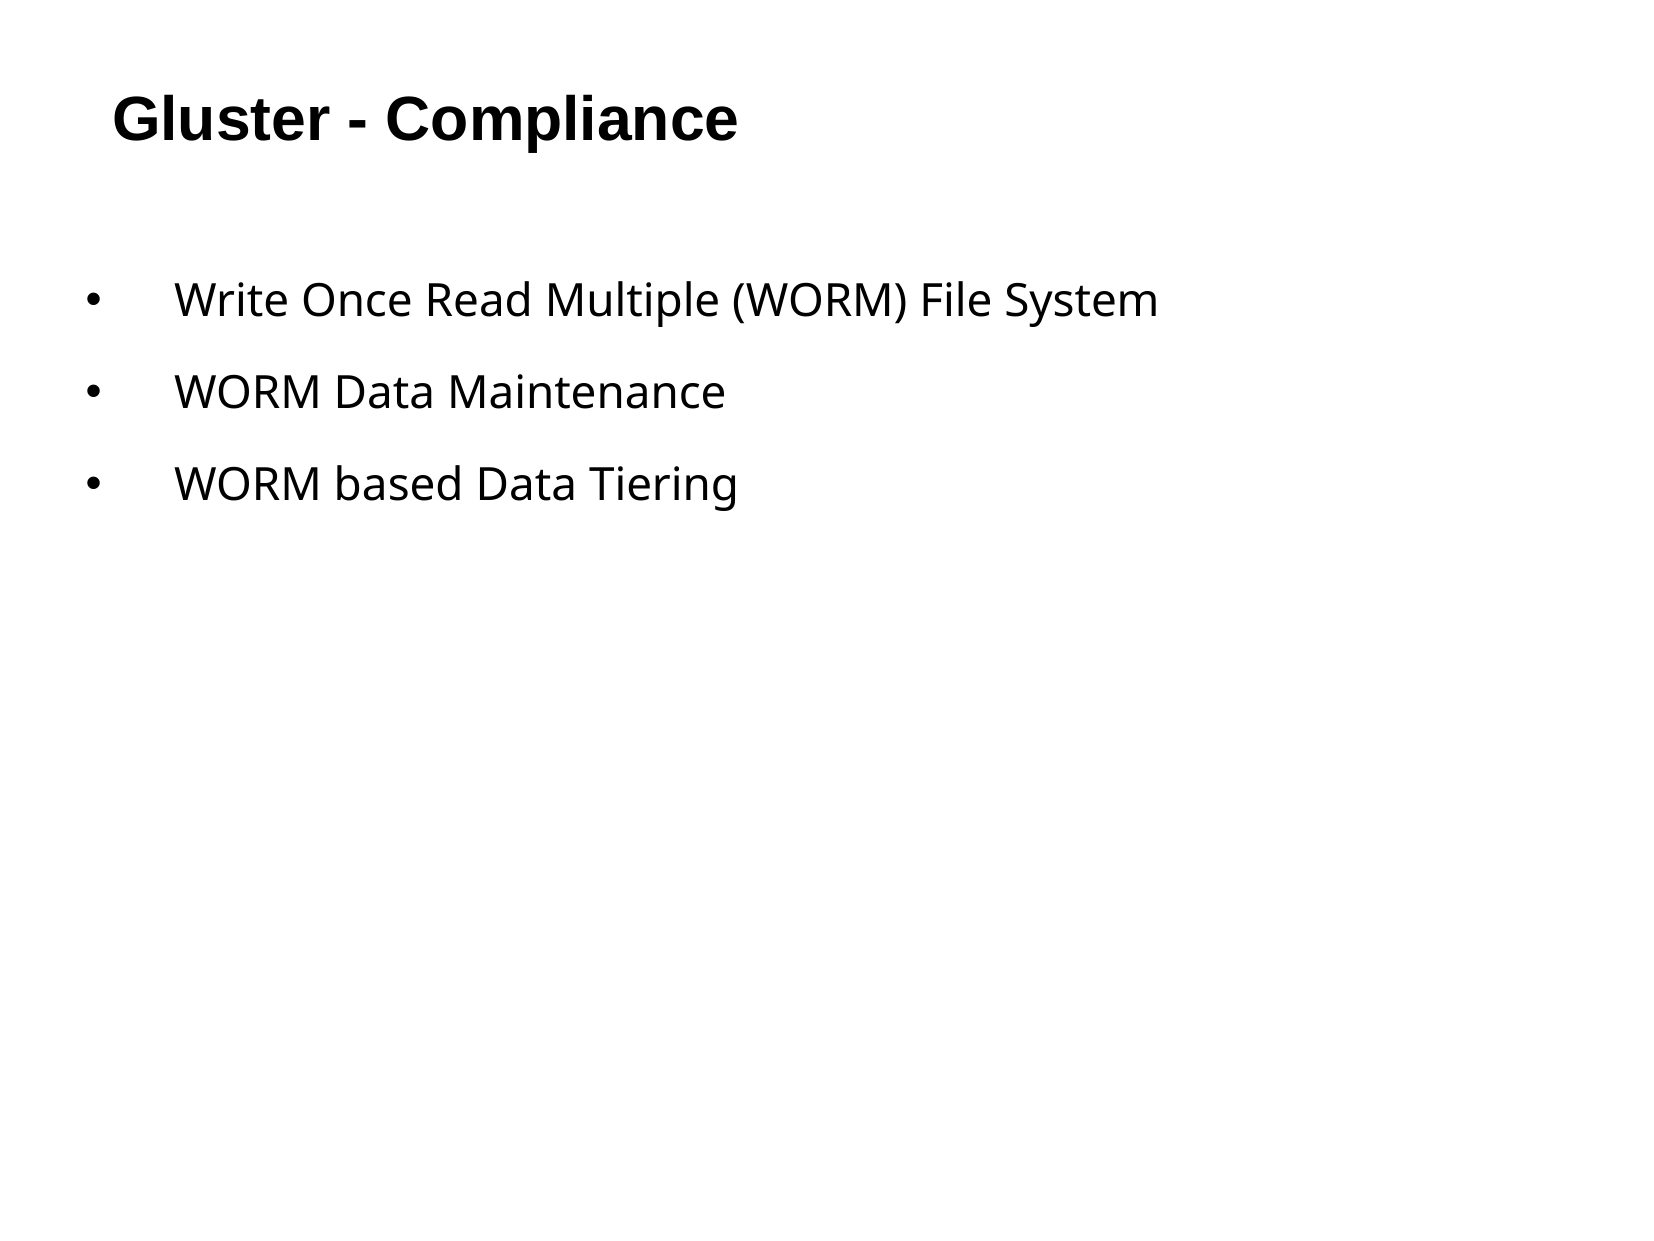

Gluster - Compliance
Write Once Read Multiple (WORM) File System
WORM Data Maintenance
WORM based Data Tiering